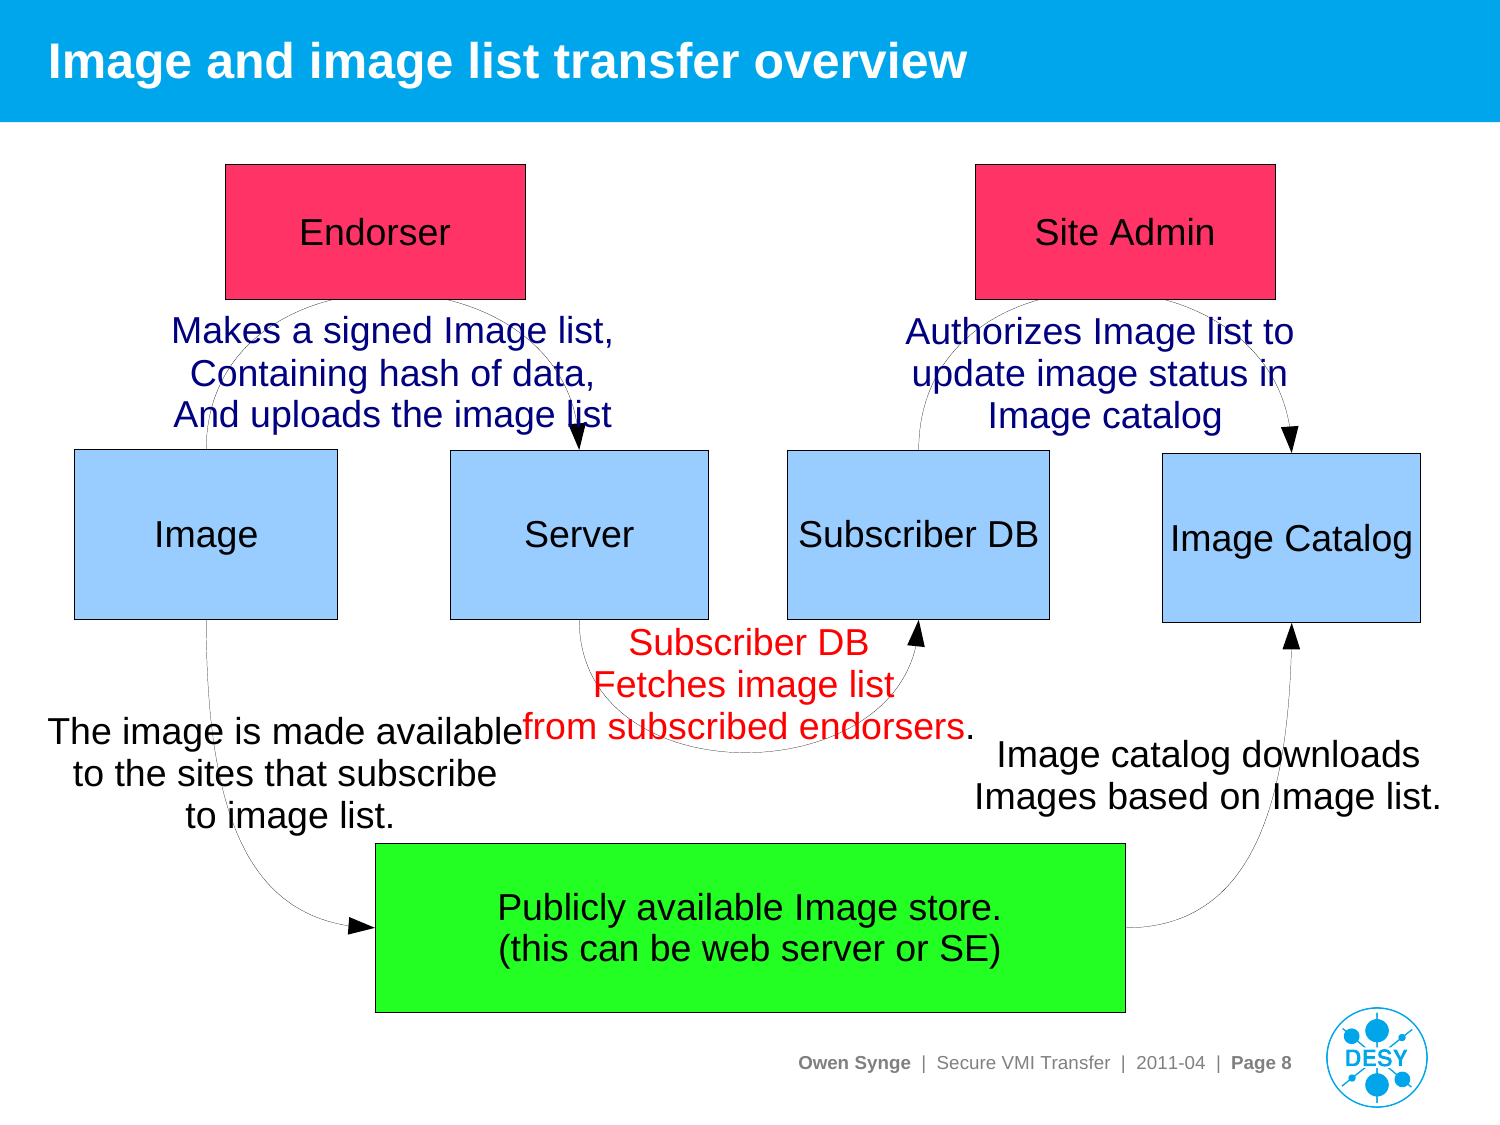

# Image and image list transfer overview
Endorser
Site Admin
Image
Server
Subscriber DB
Image Catalog
Publicly available Image store.
(this can be web server or SE)